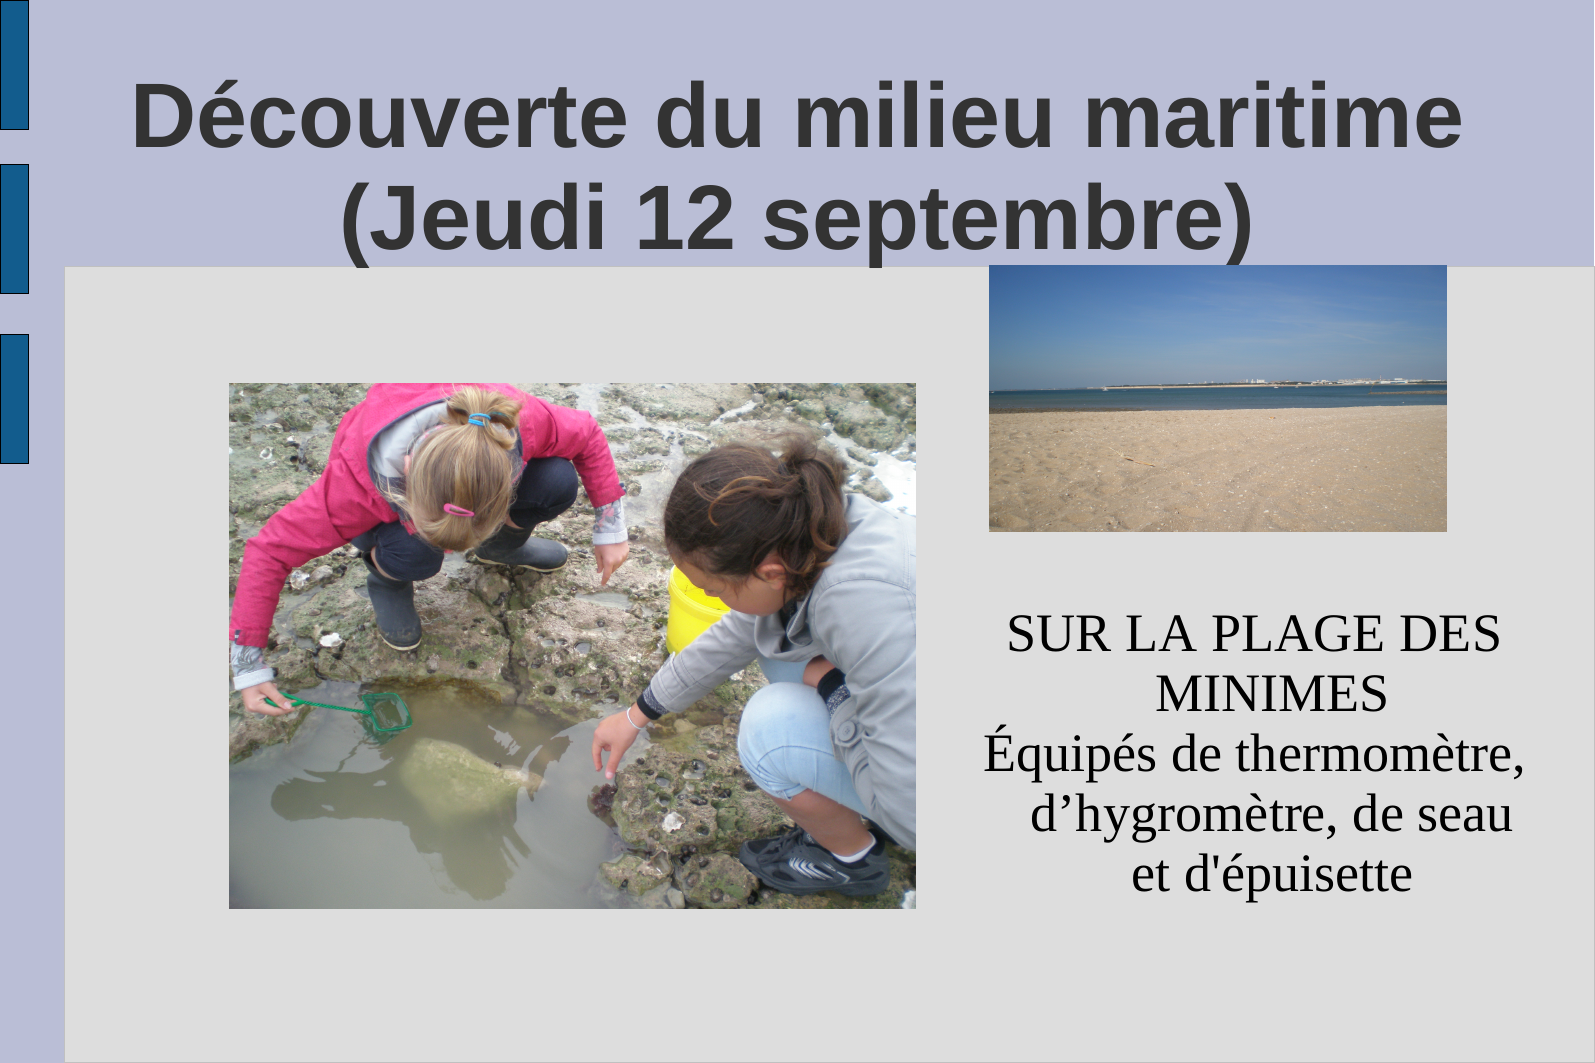

# Découverte du milieu maritime (Jeudi 12 septembre)
SUR LA PLAGE DES MINIMES
Équipés de thermomètre, d’hygromètre, de seau et d'épuisette